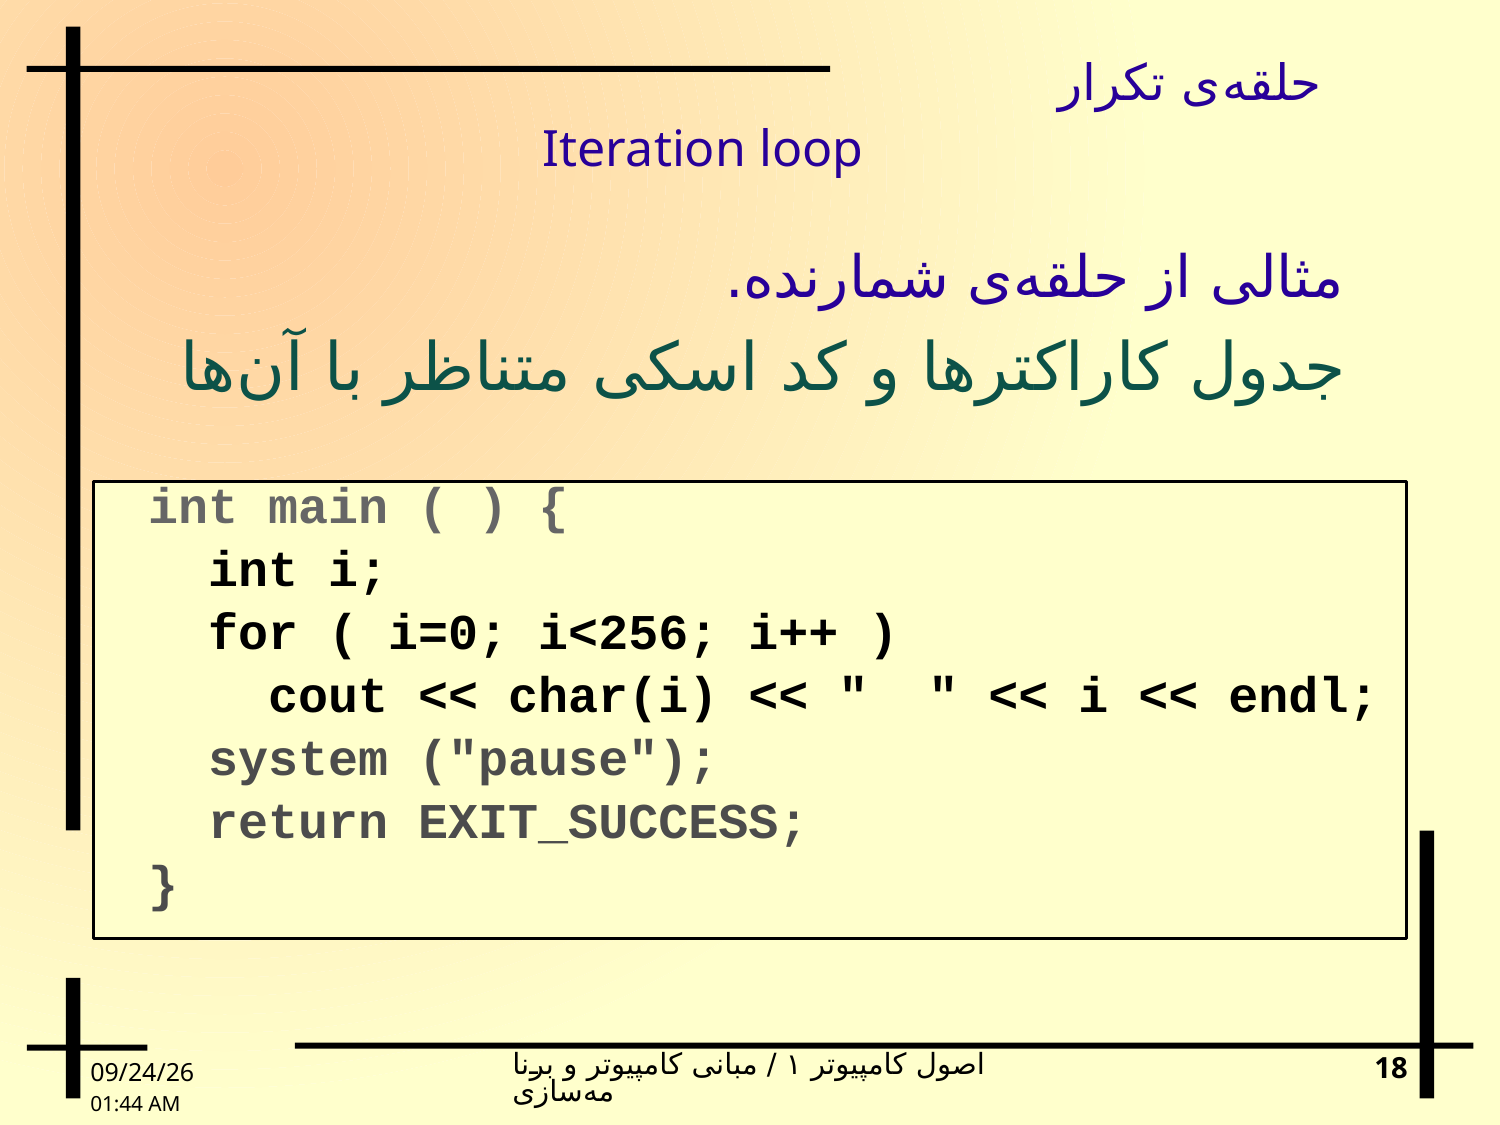

# حلقه‌ی تکرار Iteration loop
مثالی از حلقه‌ی شمارنده.
جدول کاراکترها و کد اسکی متناظر با آن‌ها
int main ( ) {
 int i;
 for ( i=0; i<256; i++ )
 cout << char(i) << " " << i << endl;
 system ("pause");
 return EXIT_SUCCESS;
}
اصول کامپیوتر ۱ / مبانی کامپیوتر و برنامه‌سازی
18